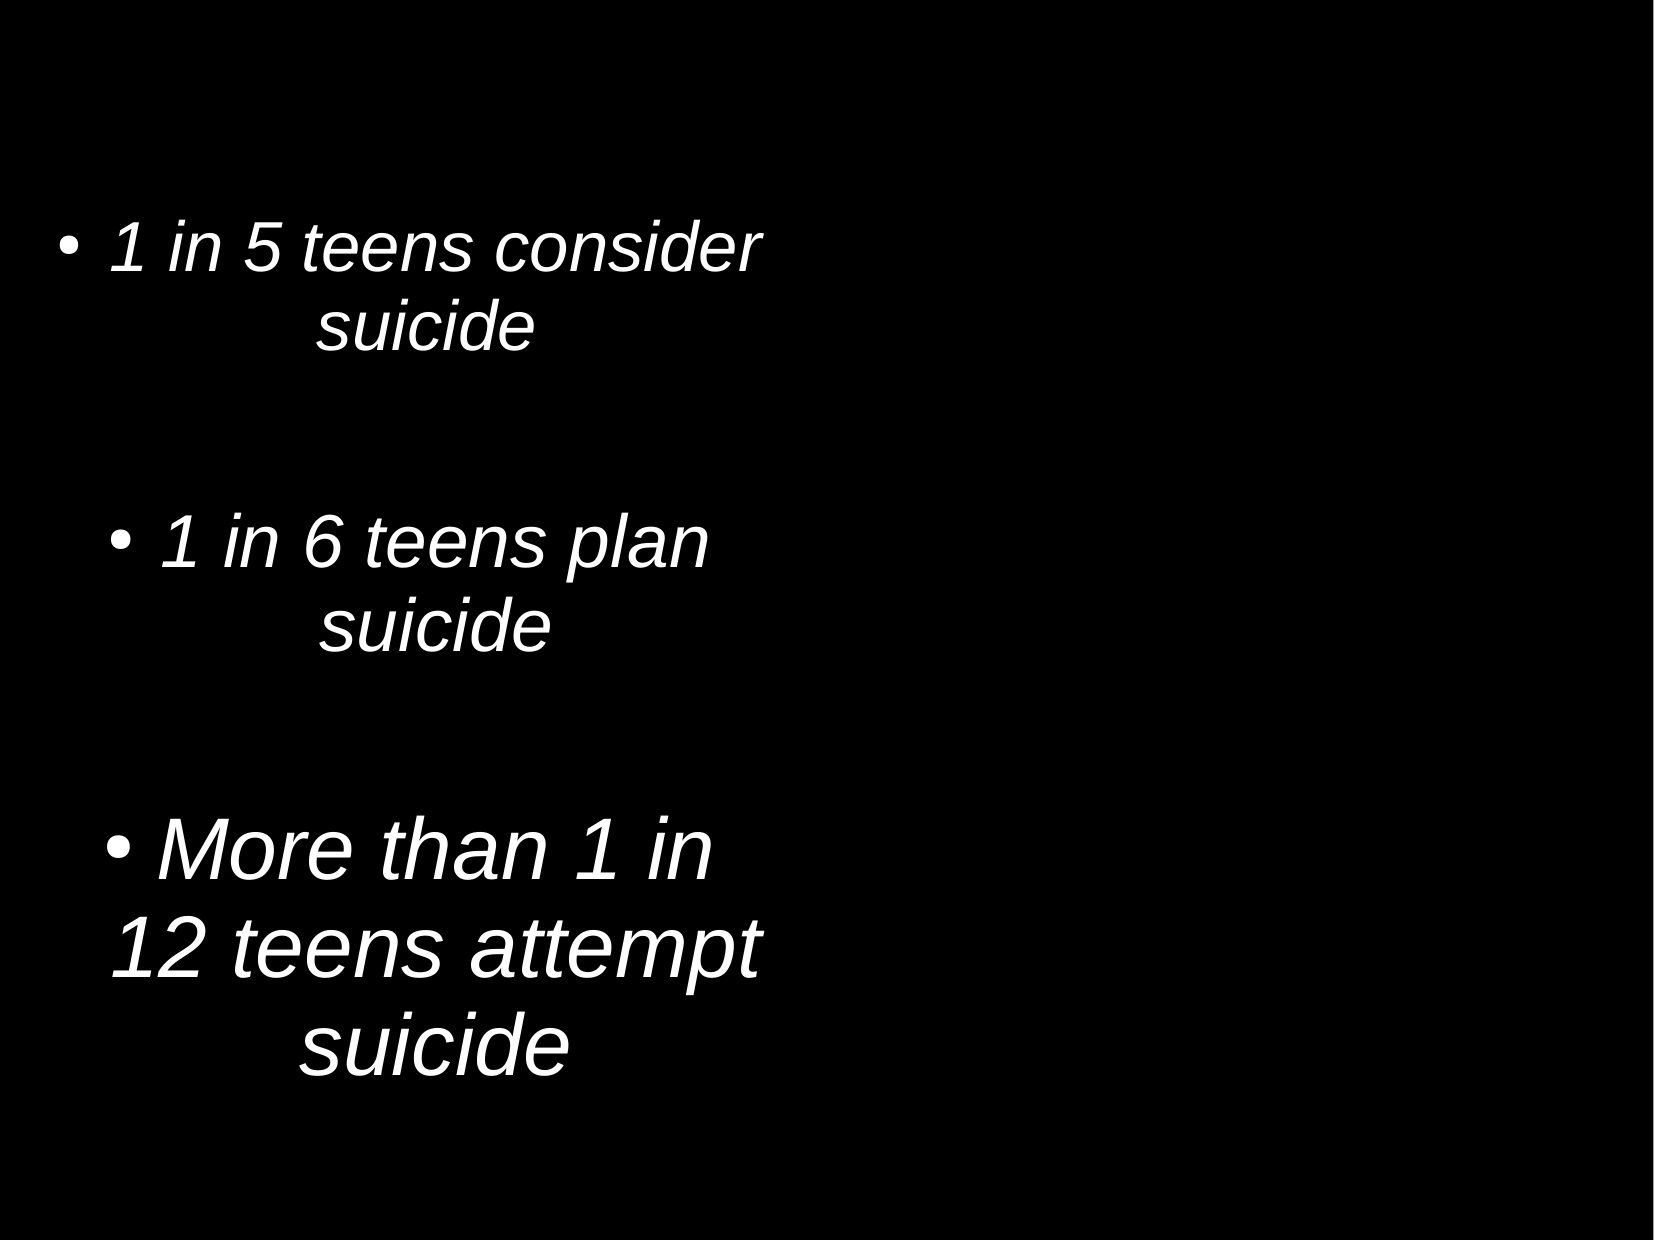

# 1 in 5 teens consider suicide
1 in 6 teens plan suicide
More than 1 in 12 teens attempt suicide